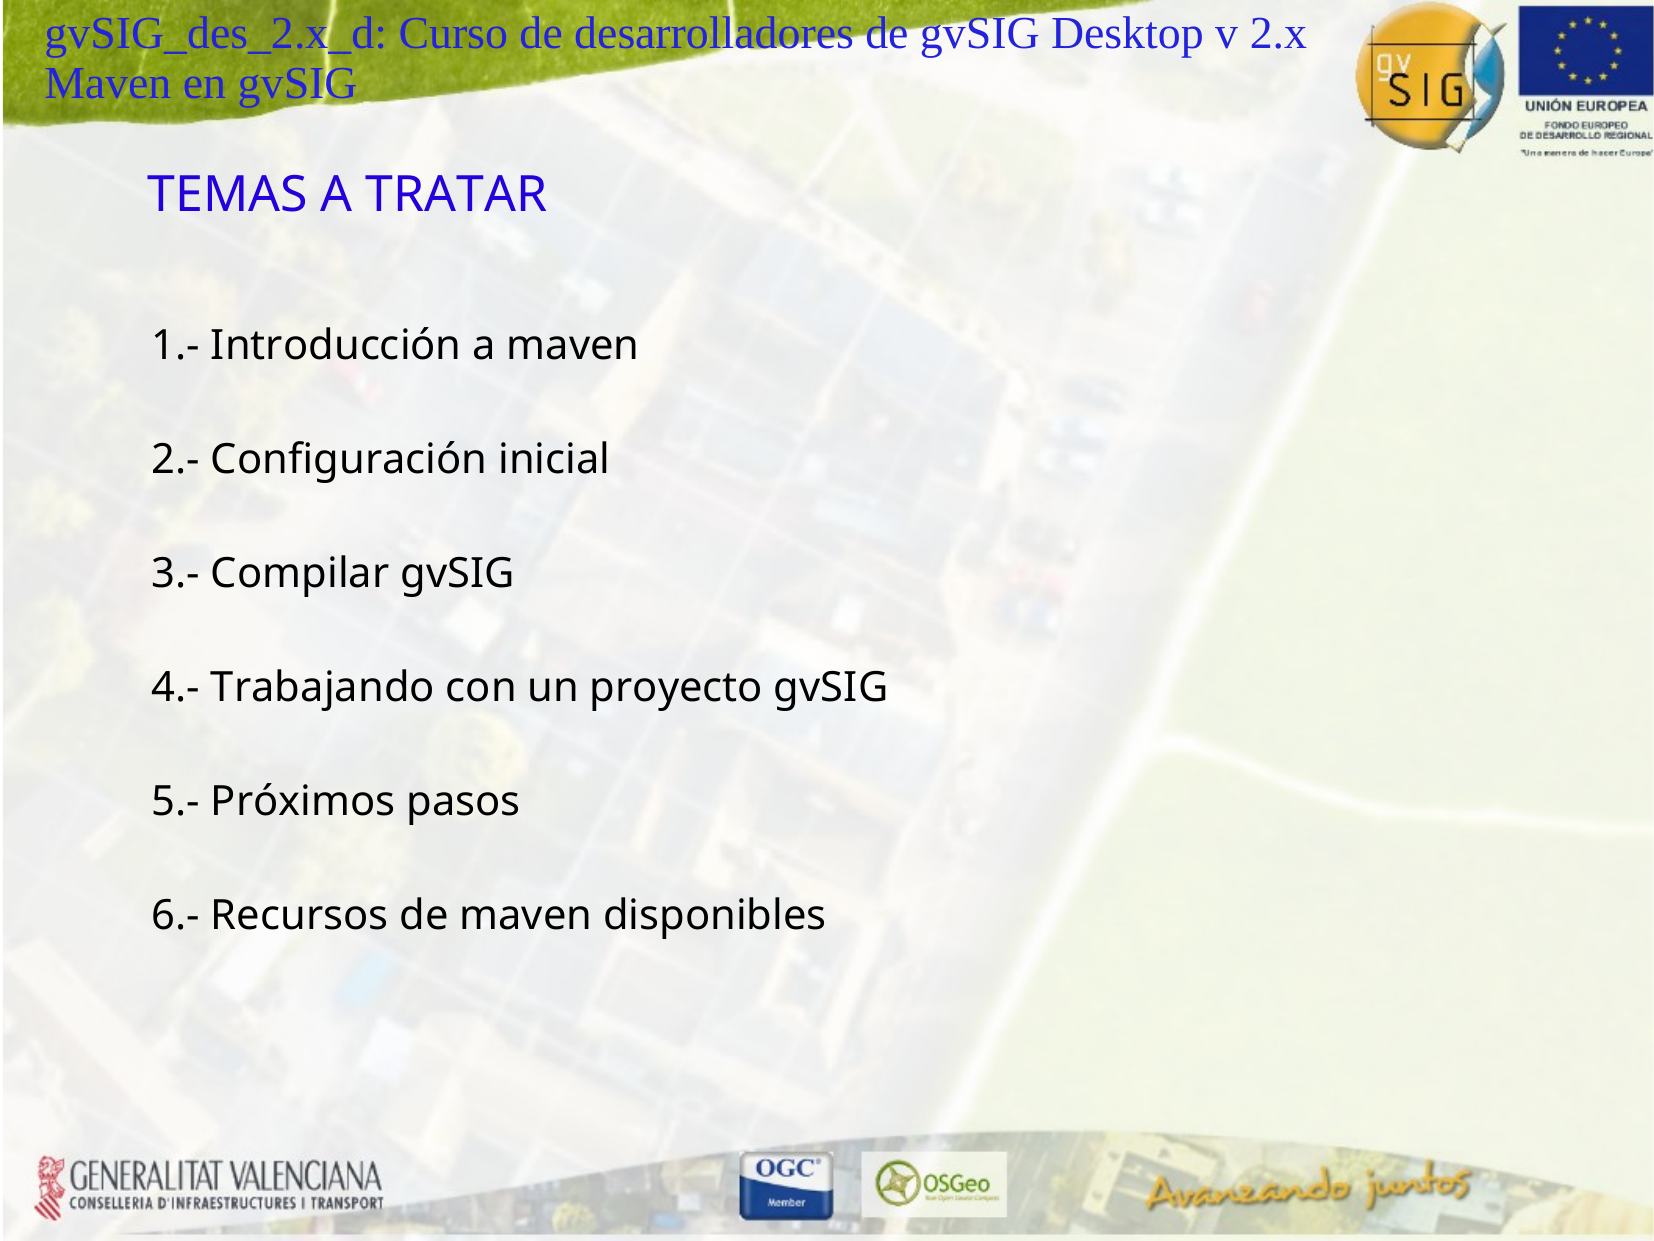

# TEMAS A TRATAR
1.- Introducción a maven
2.- Configuración inicial
3.- Compilar gvSIG
4.- Trabajando con un proyecto gvSIG
5.- Próximos pasos
6.- Recursos de maven disponibles